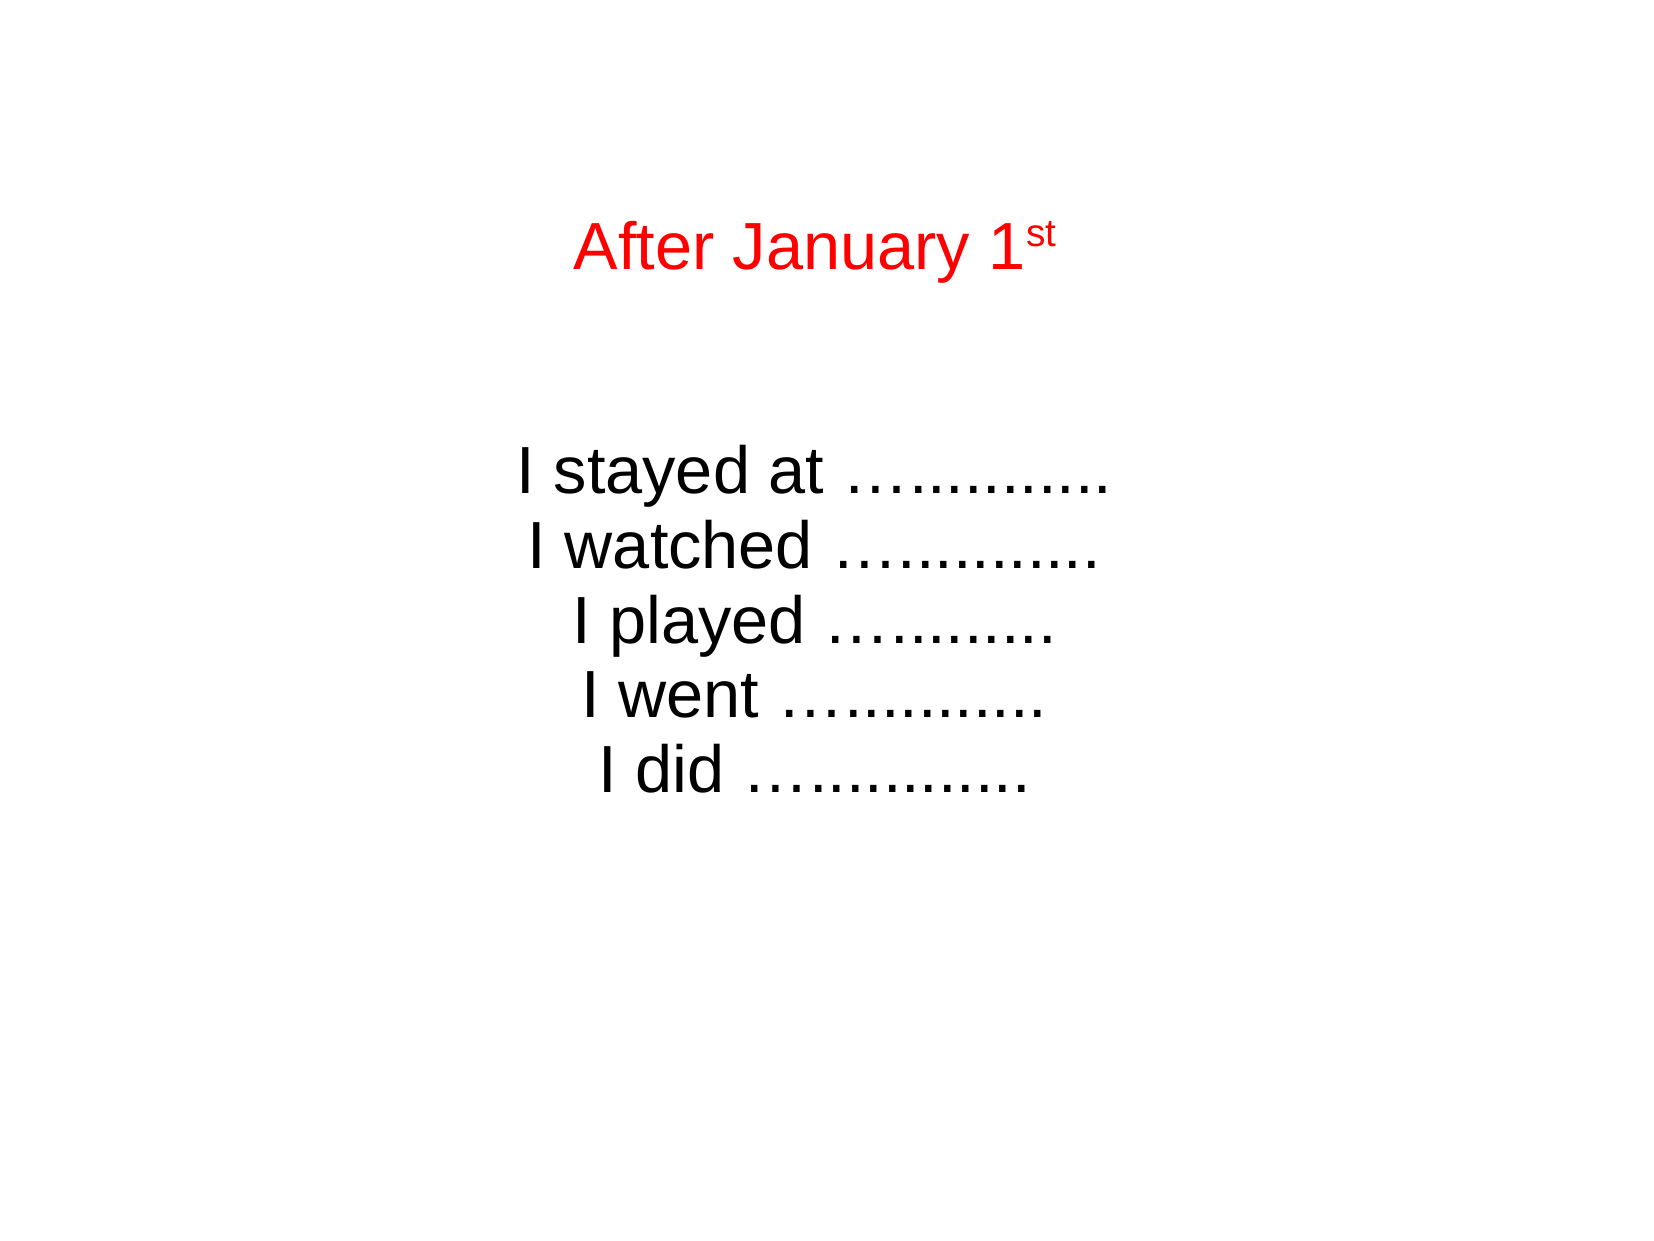

After January 1st
I stayed at …...........
I watched …...........
I played ….........
I went …...........
I did …............